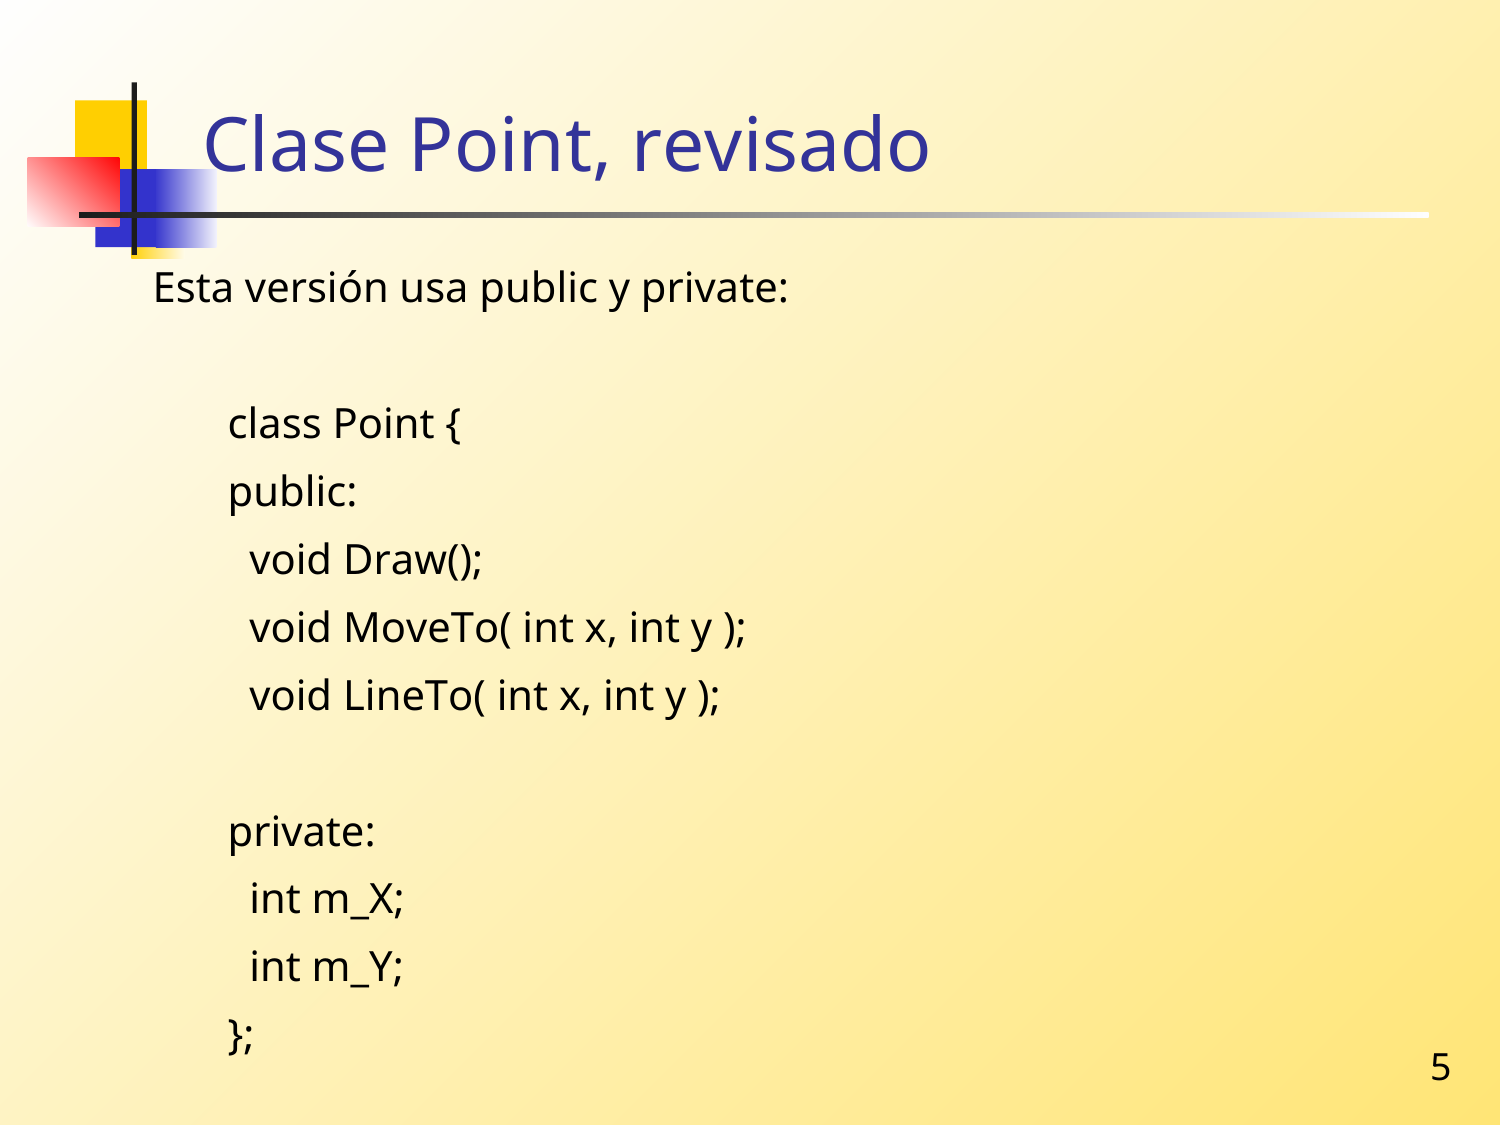

# Clase Point, revisado
Esta versión usa public y private:
class Point {
public:
 void Draw();
 void MoveTo( int x, int y );
 void LineTo( int x, int y );
private:
 int m_X;
 int m_Y;
};
5